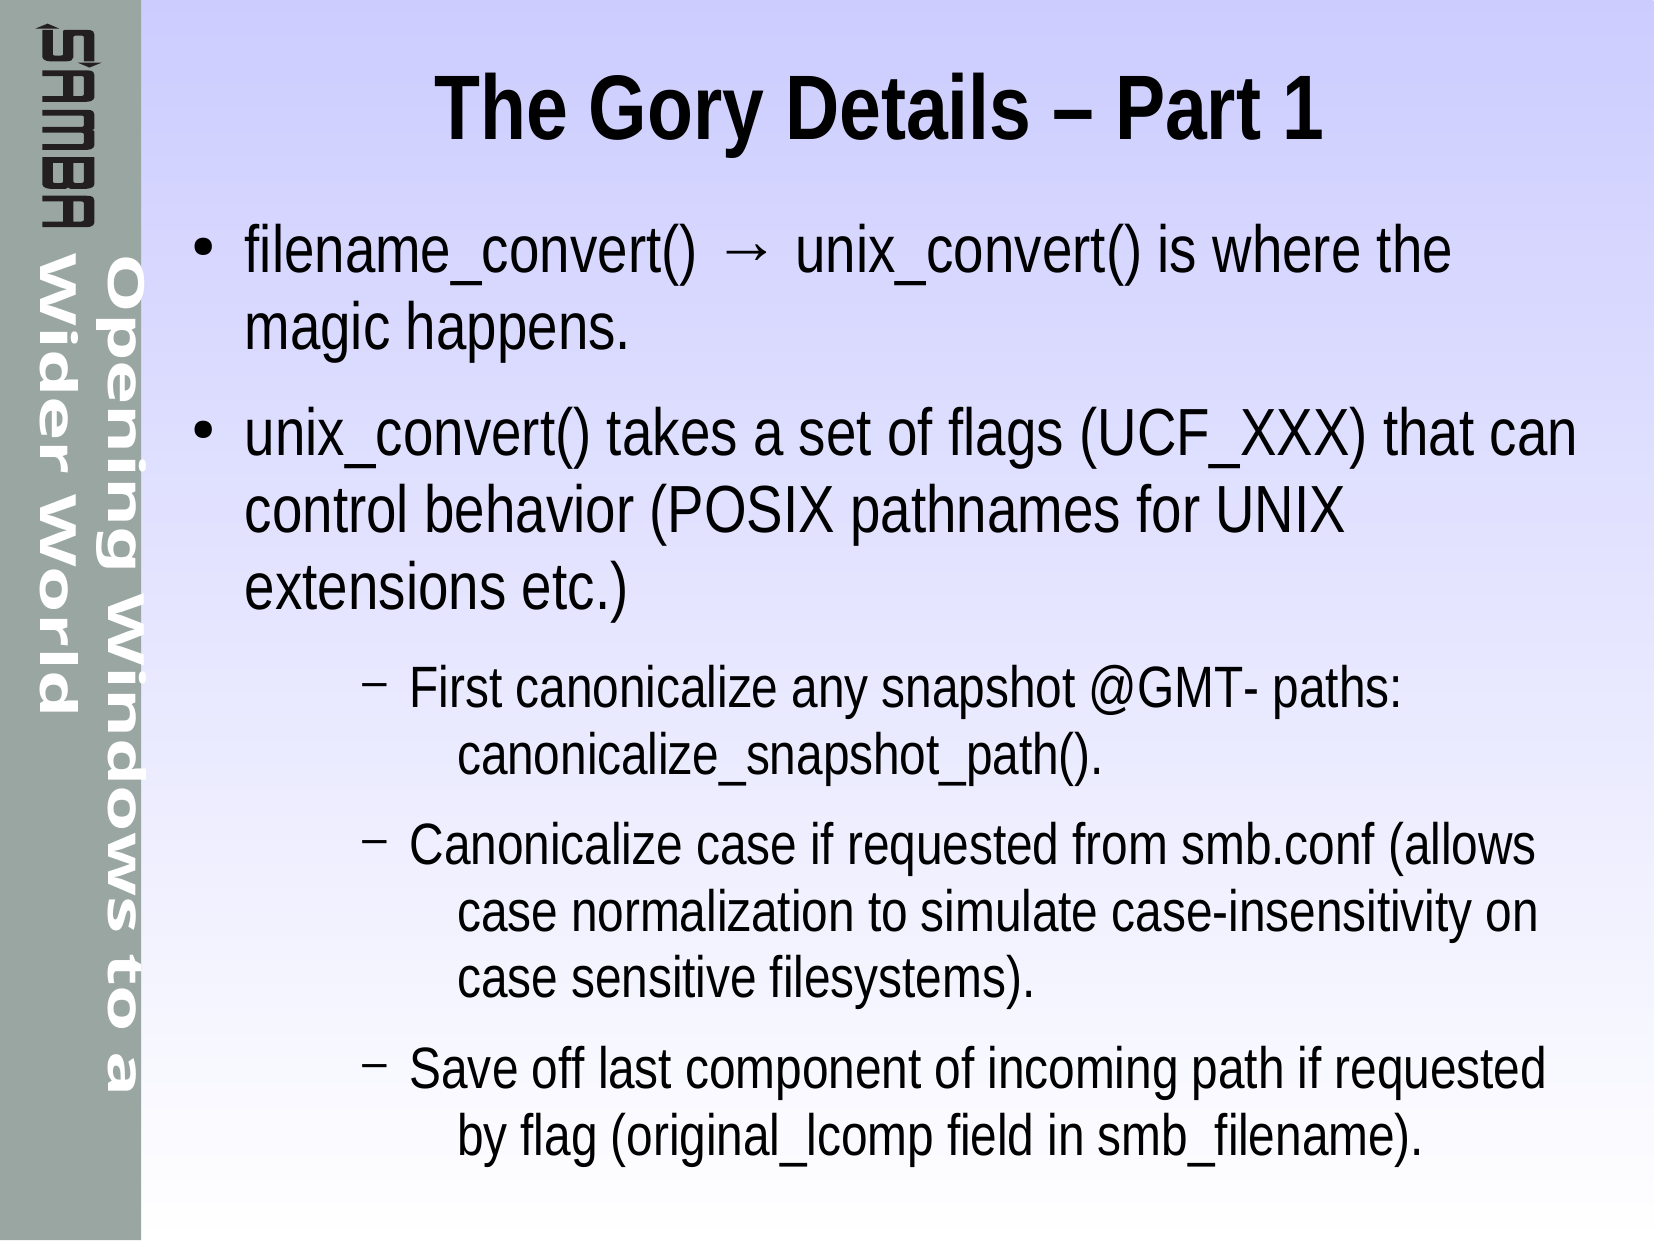

# The Gory Details – Part 1
filename_convert() → unix_convert() is where the magic happens.
unix_convert() takes a set of flags (UCF_XXX) that can control behavior (POSIX pathnames for UNIX extensions etc.)
First canonicalize any snapshot @GMT- paths: canonicalize_snapshot_path().
Canonicalize case if requested from smb.conf (allows case normalization to simulate case-insensitivity on case sensitive filesystems).
Save off last component of incoming path if requested by flag (original_lcomp field in smb_filename).